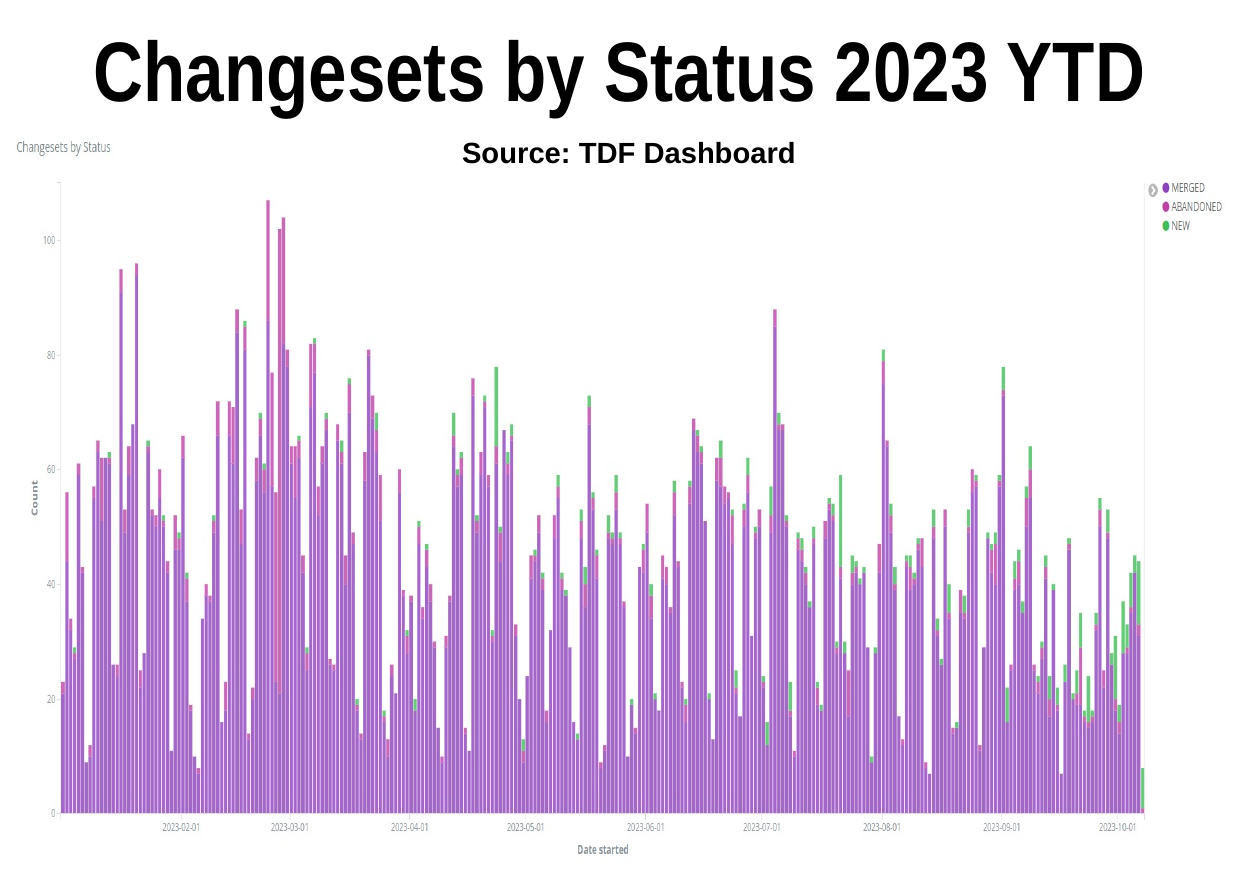

# Changesets by Status 2023 YTD
Source: TDF Dashboard